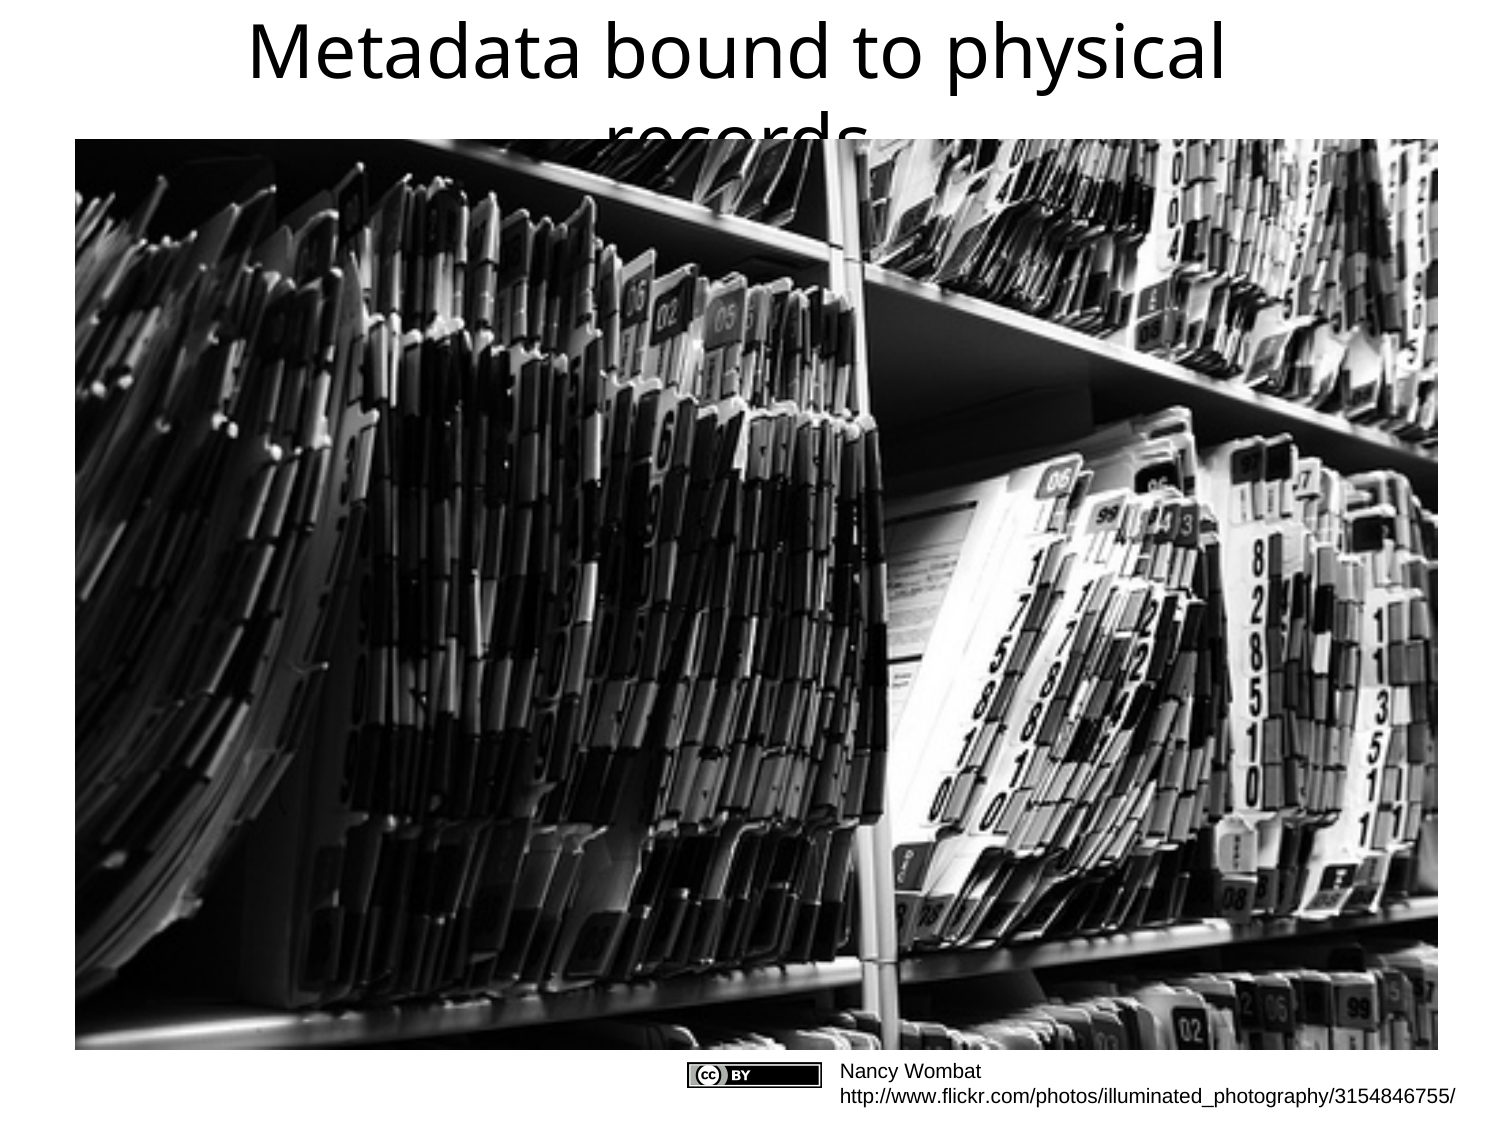

# Metadata bound to physical records
Nancy Wombat
http://www.flickr.com/photos/illuminated_photography/3154846755/